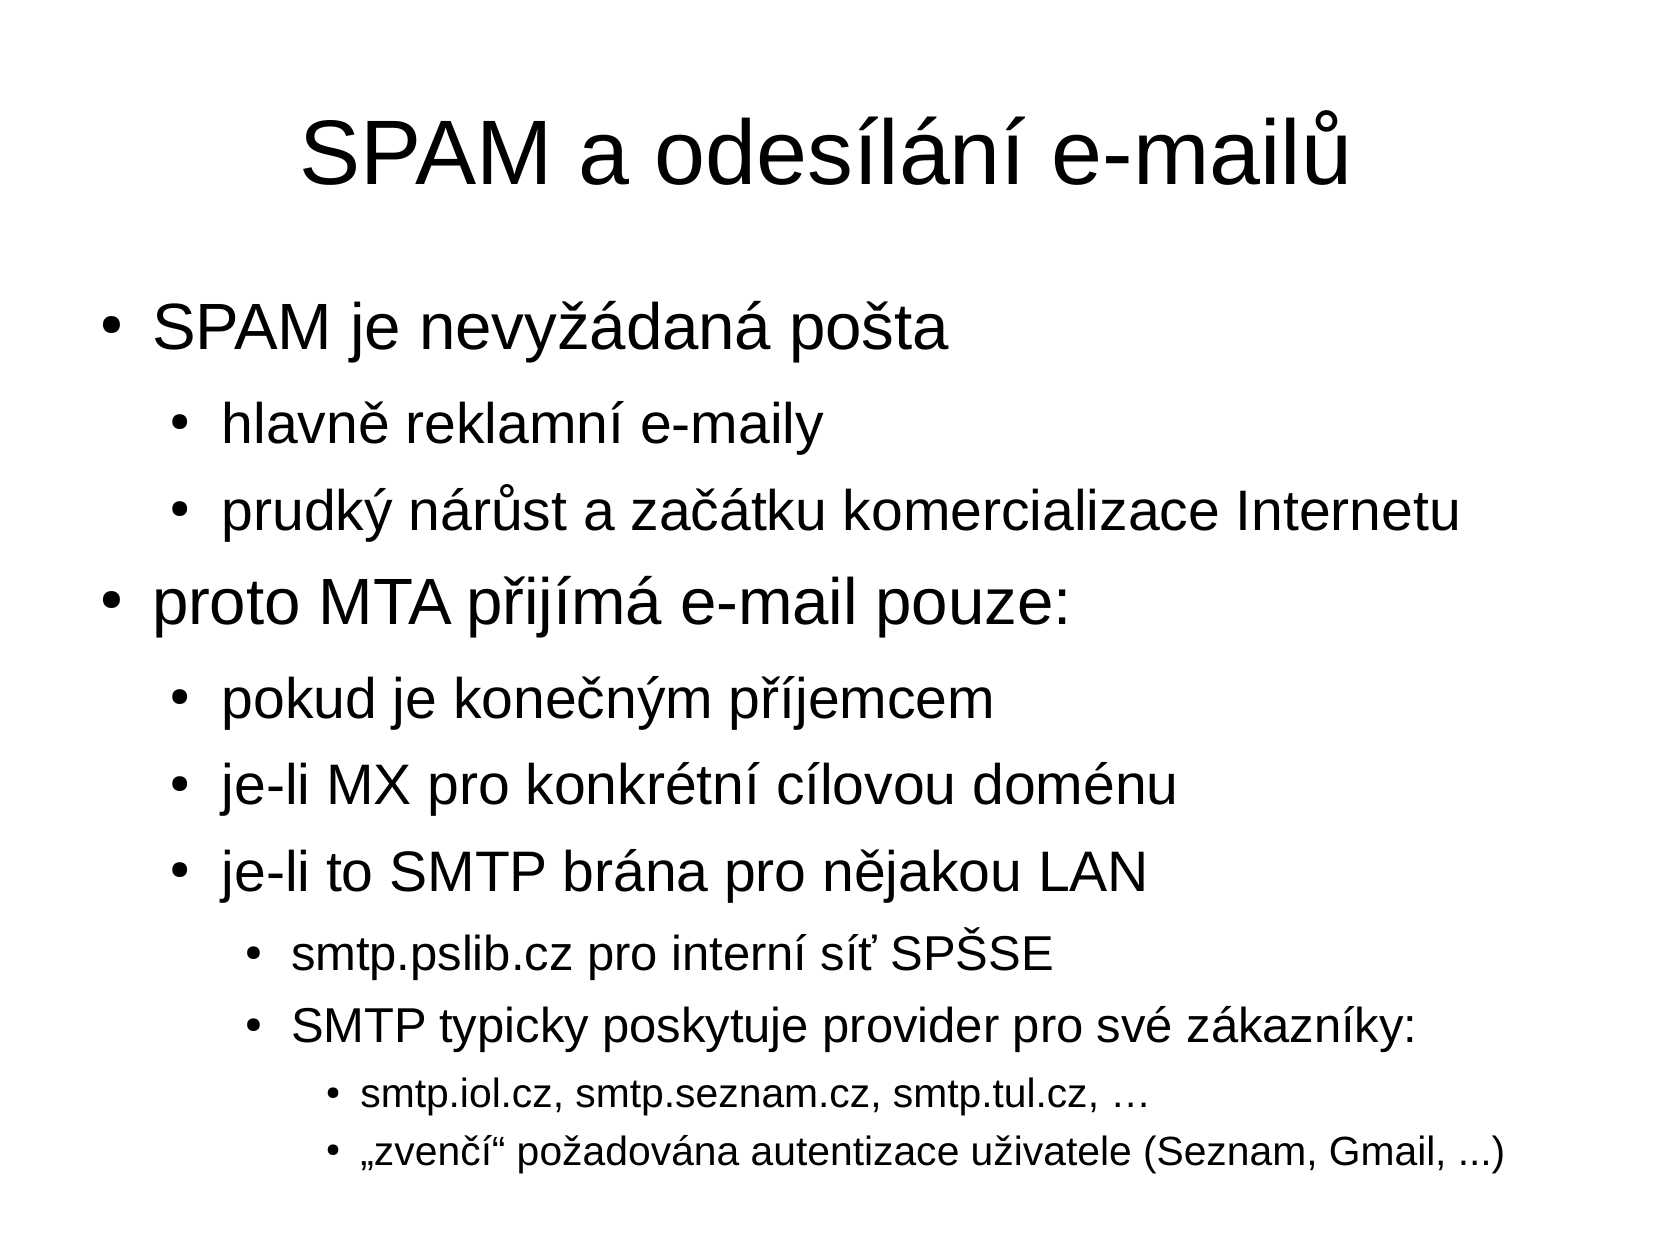

# SPAM a odesílání e-mailů
SPAM je nevyžádaná pošta
hlavně reklamní e-maily
prudký nárůst a začátku komercializace Internetu
proto MTA přijímá e-mail pouze:
pokud je konečným příjemcem
je-li MX pro konkrétní cílovou doménu
je-li to SMTP brána pro nějakou LAN
smtp.pslib.cz pro interní síť SPŠSE
SMTP typicky poskytuje provider pro své zákazníky:
smtp.iol.cz, smtp.seznam.cz, smtp.tul.cz, …
„zvenčí“ požadována autentizace uživatele (Seznam, Gmail, ...)